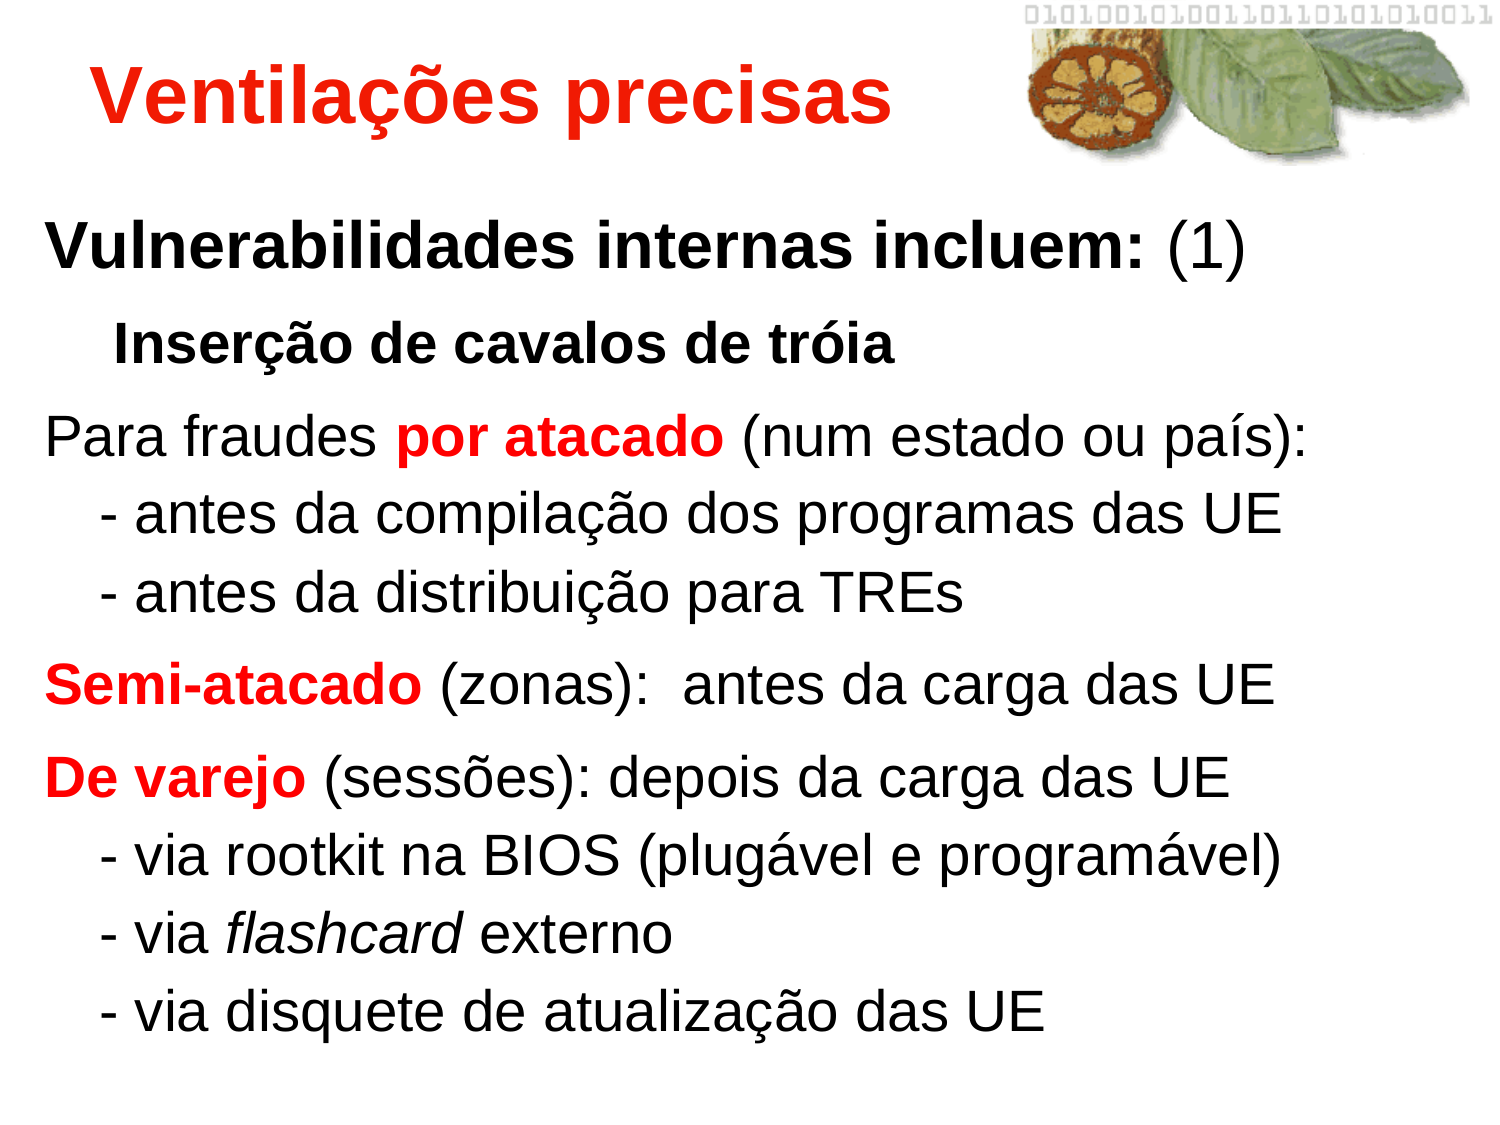

# Ventilações precisas
Vulnerabilidades internas incluem: (1)
Inserção de cavalos de tróia
Para fraudes por atacado (num estado ou país):
- antes da compilação dos programas das UE
- antes da distribuição para TREs
Semi-atacado (zonas): antes da carga das UE
De varejo (sessões): depois da carga das UE
- via rootkit na BIOS (plugável e programável)
- via flashcard externo
- via disquete de atualização das UE